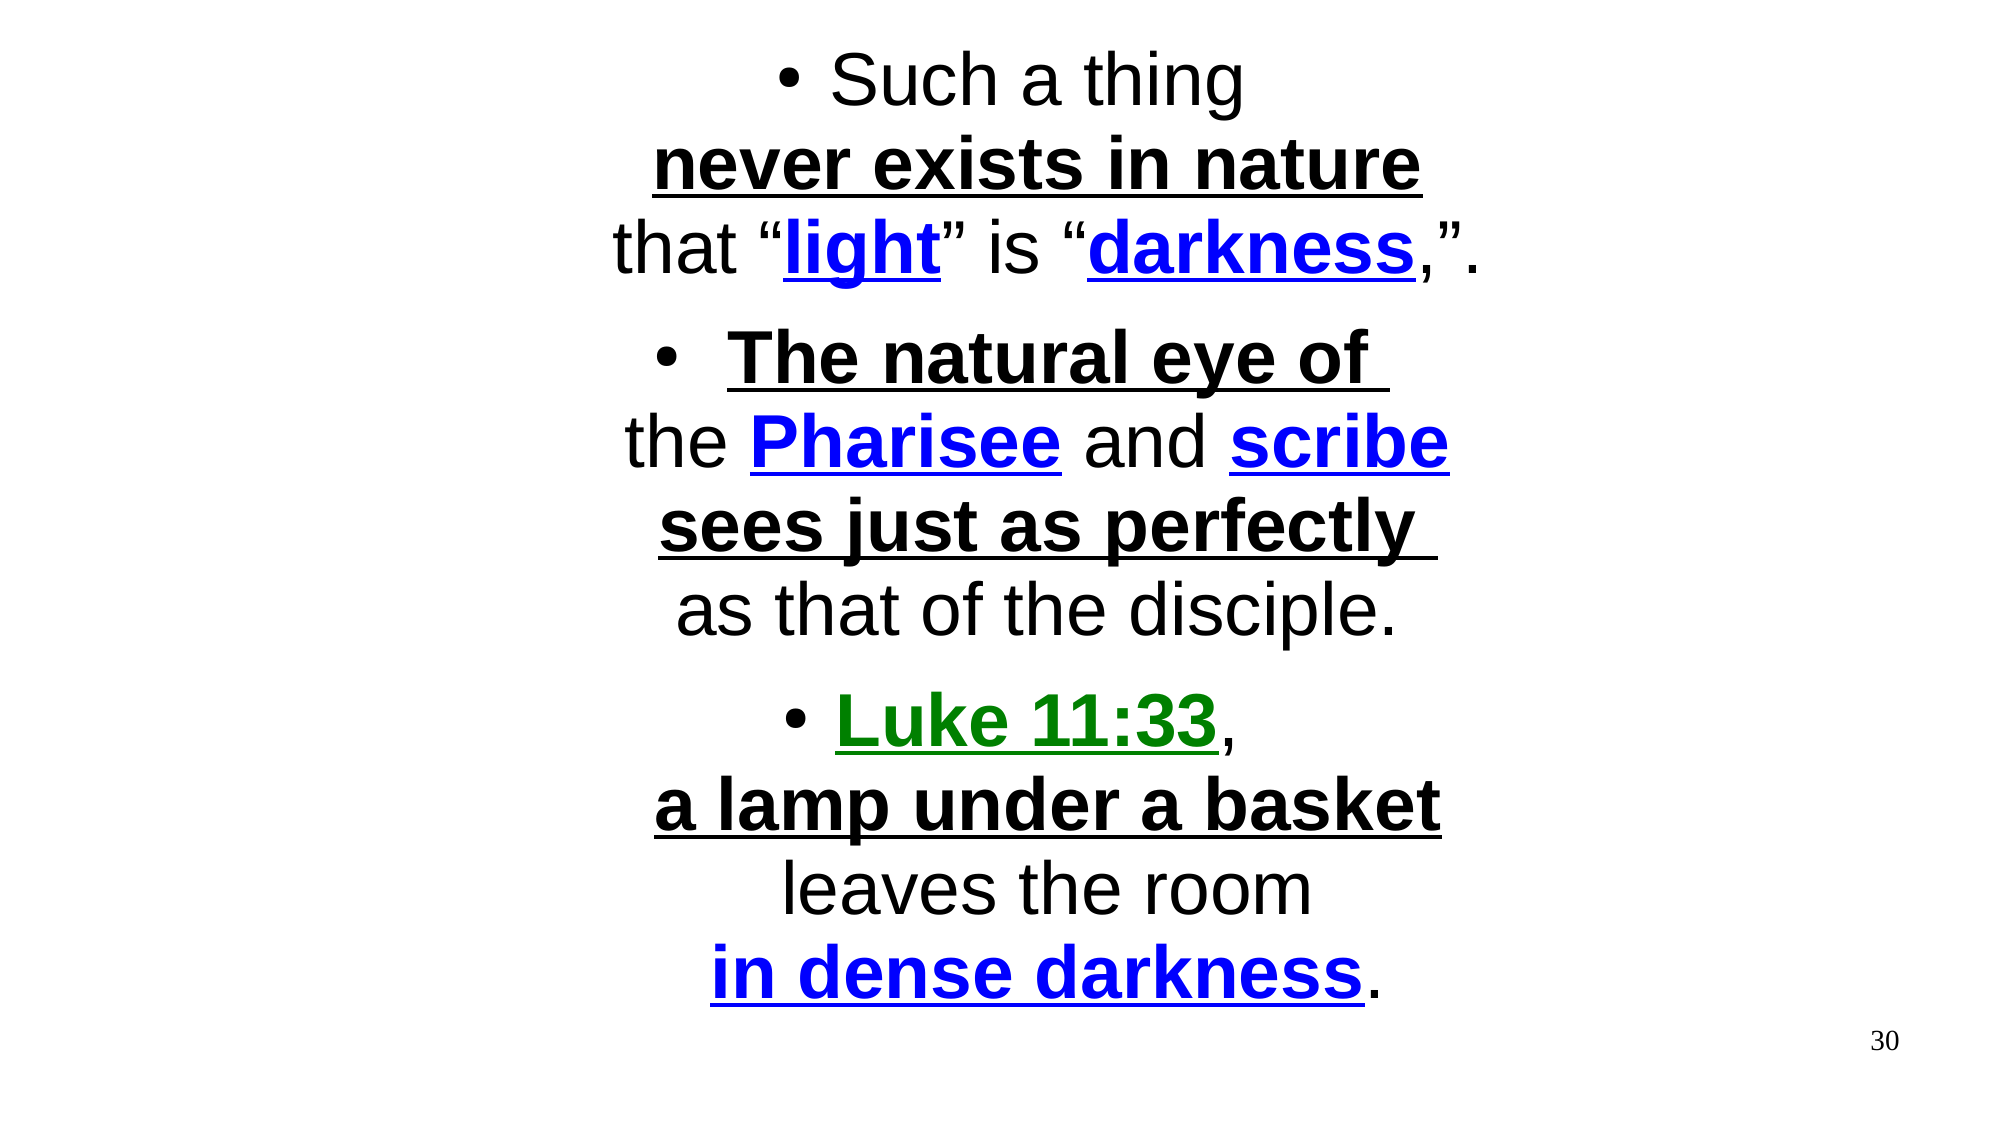

# Such a thing never exists in nature that “light” is “darkness,”.
 The natural eye of
the Pharisee and scribe
sees just as perfectly
as that of the disciple.
Luke 11:33,
a lamp under a basket
leaves the room
 in dense darkness.
30